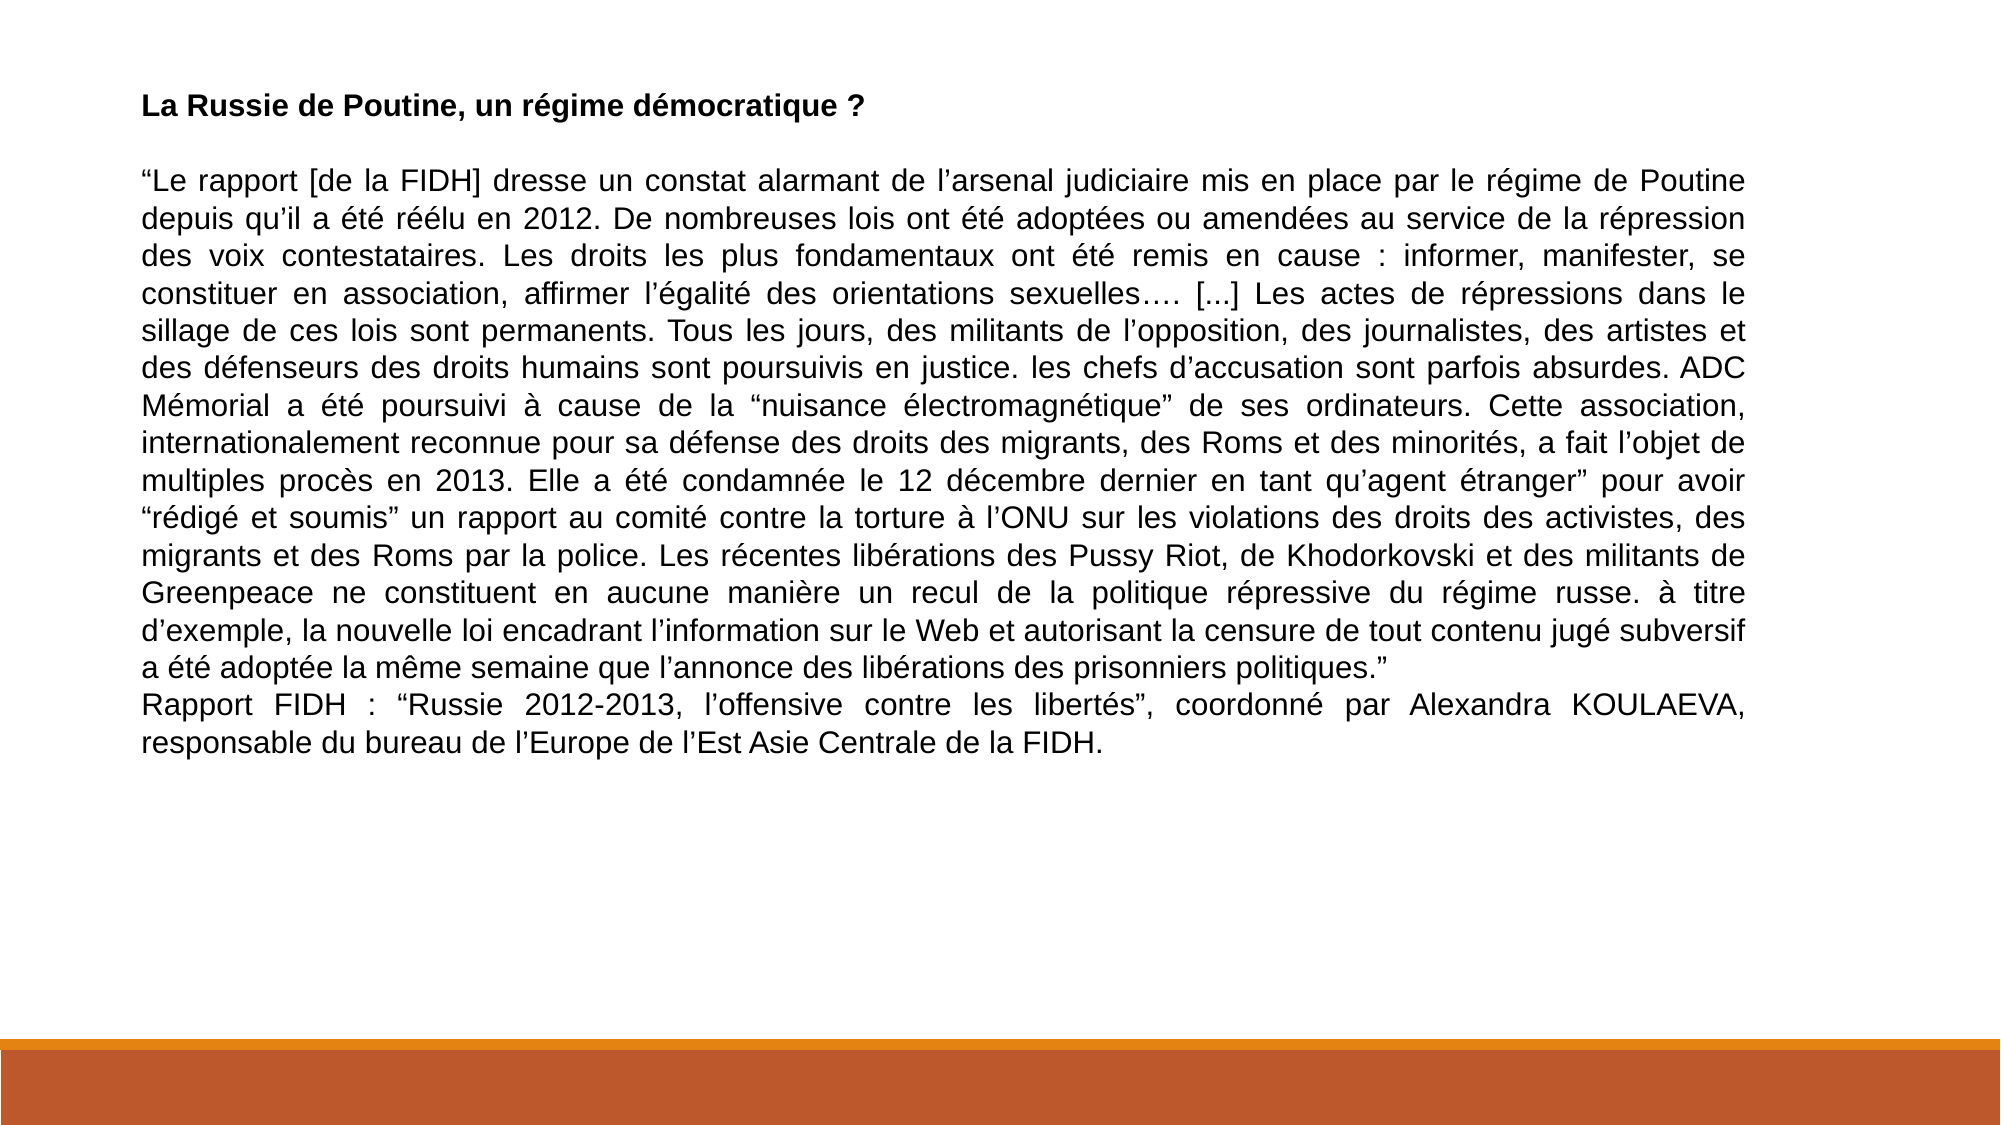

La Russie de Poutine, un régime démocratique ?
“Le rapport [de la FIDH] dresse un constat alarmant de l’arsenal judiciaire mis en place par le régime de Poutine depuis qu’il a été réélu en 2012. De nombreuses lois ont été adoptées ou amendées au service de la répression des voix contestataires. Les droits les plus fondamentaux ont été remis en cause : informer, manifester, se constituer en association, affirmer l’égalité des orientations sexuelles…. [...] Les actes de répressions dans le sillage de ces lois sont permanents. Tous les jours, des militants de l’opposition, des journalistes, des artistes et des défenseurs des droits humains sont poursuivis en justice. les chefs d’accusation sont parfois absurdes. ADC Mémorial a été poursuivi à cause de la “nuisance électromagnétique” de ses ordinateurs. Cette association, internationalement reconnue pour sa défense des droits des migrants, des Roms et des minorités, a fait l’objet de multiples procès en 2013. Elle a été condamnée le 12 décembre dernier en tant qu’agent étranger” pour avoir “rédigé et soumis” un rapport au comité contre la torture à l’ONU sur les violations des droits des activistes, des migrants et des Roms par la police. Les récentes libérations des Pussy Riot, de Khodorkovski et des militants de Greenpeace ne constituent en aucune manière un recul de la politique répressive du régime russe. à titre d’exemple, la nouvelle loi encadrant l’information sur le Web et autorisant la censure de tout contenu jugé subversif a été adoptée la même semaine que l’annonce des libérations des prisonniers politiques.”
Rapport FIDH : “Russie 2012-2013, l’offensive contre les libertés”, coordonné par Alexandra KOULAEVA, responsable du bureau de l’Europe de l’Est Asie Centrale de la FIDH.